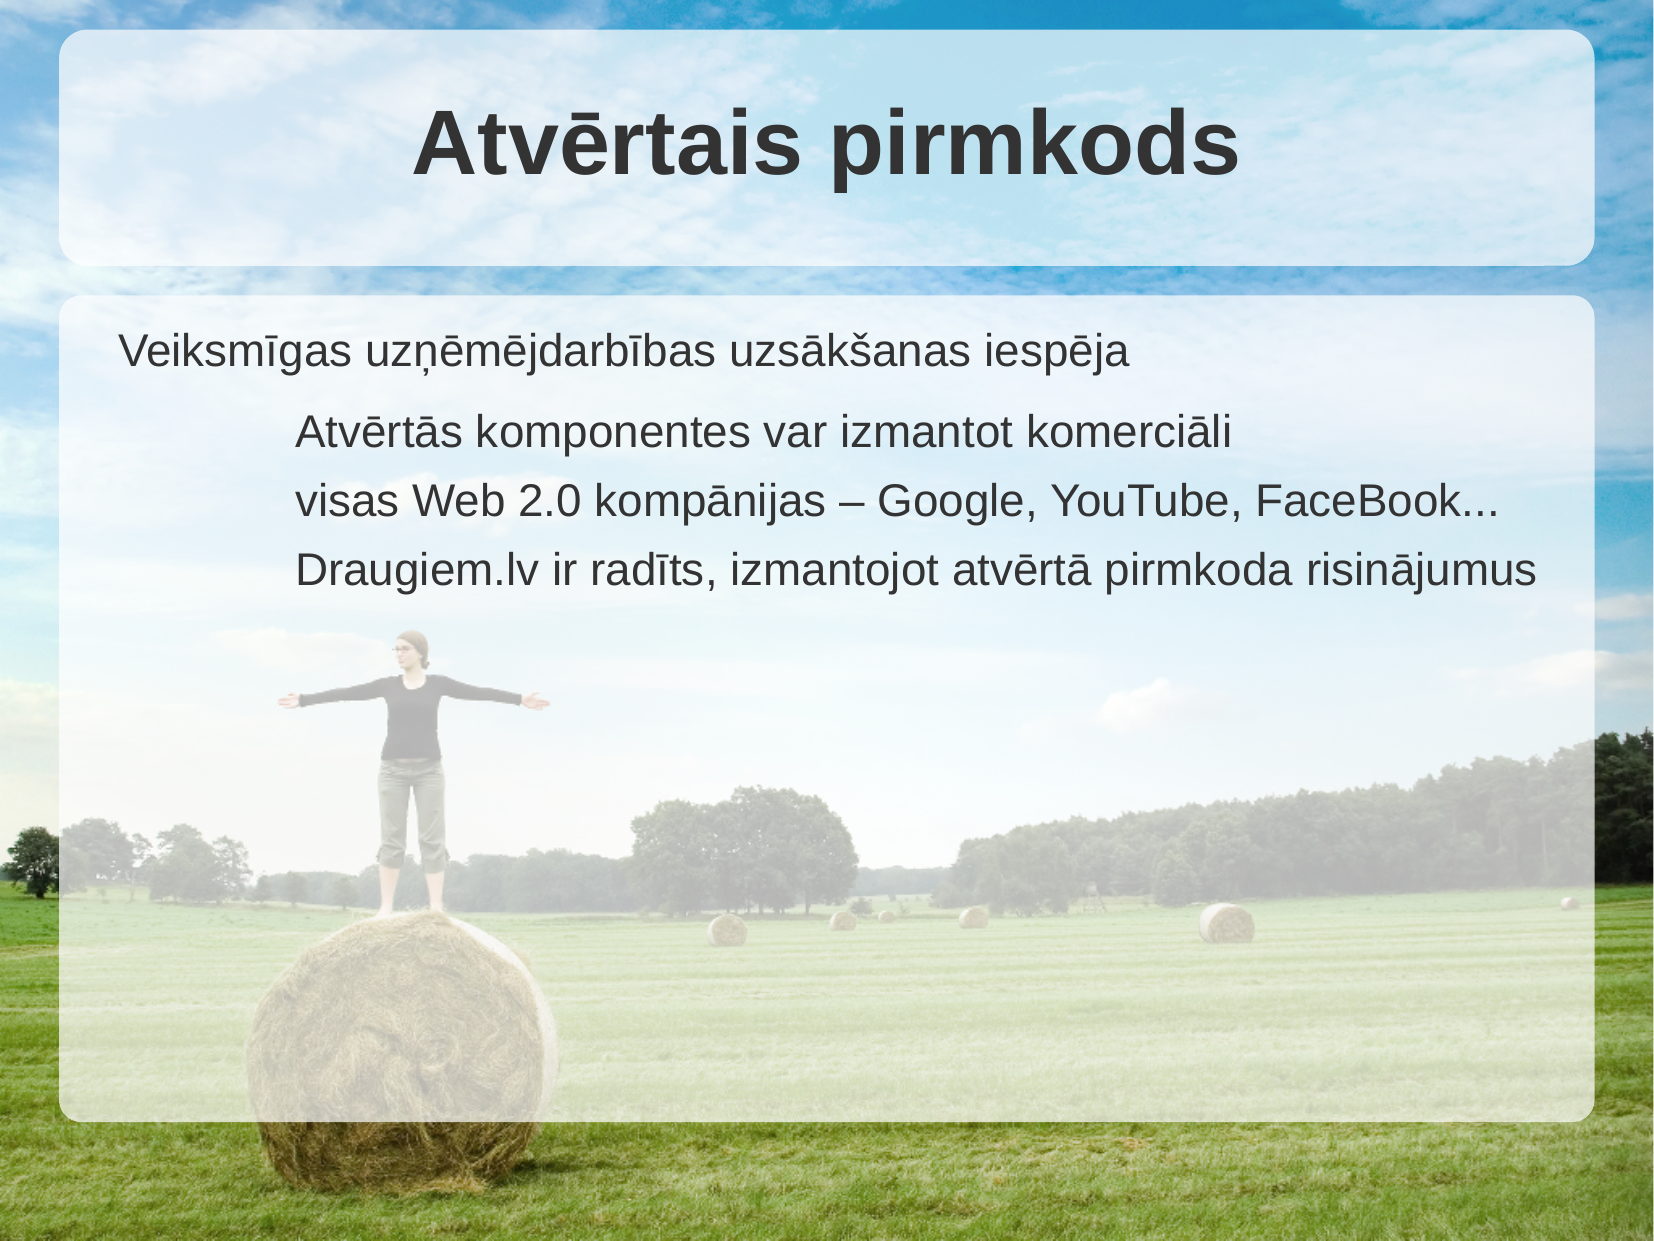

# Atvērtais pirmkods
Veiksmīgas uzņēmējdarbības uzsākšanas iespēja
Atvērtās komponentes var izmantot komerciāli
visas Web 2.0 kompānijas – Google, YouTube, FaceBook...
Draugiem.lv ir radīts, izmantojot atvērtā pirmkoda risinājumus